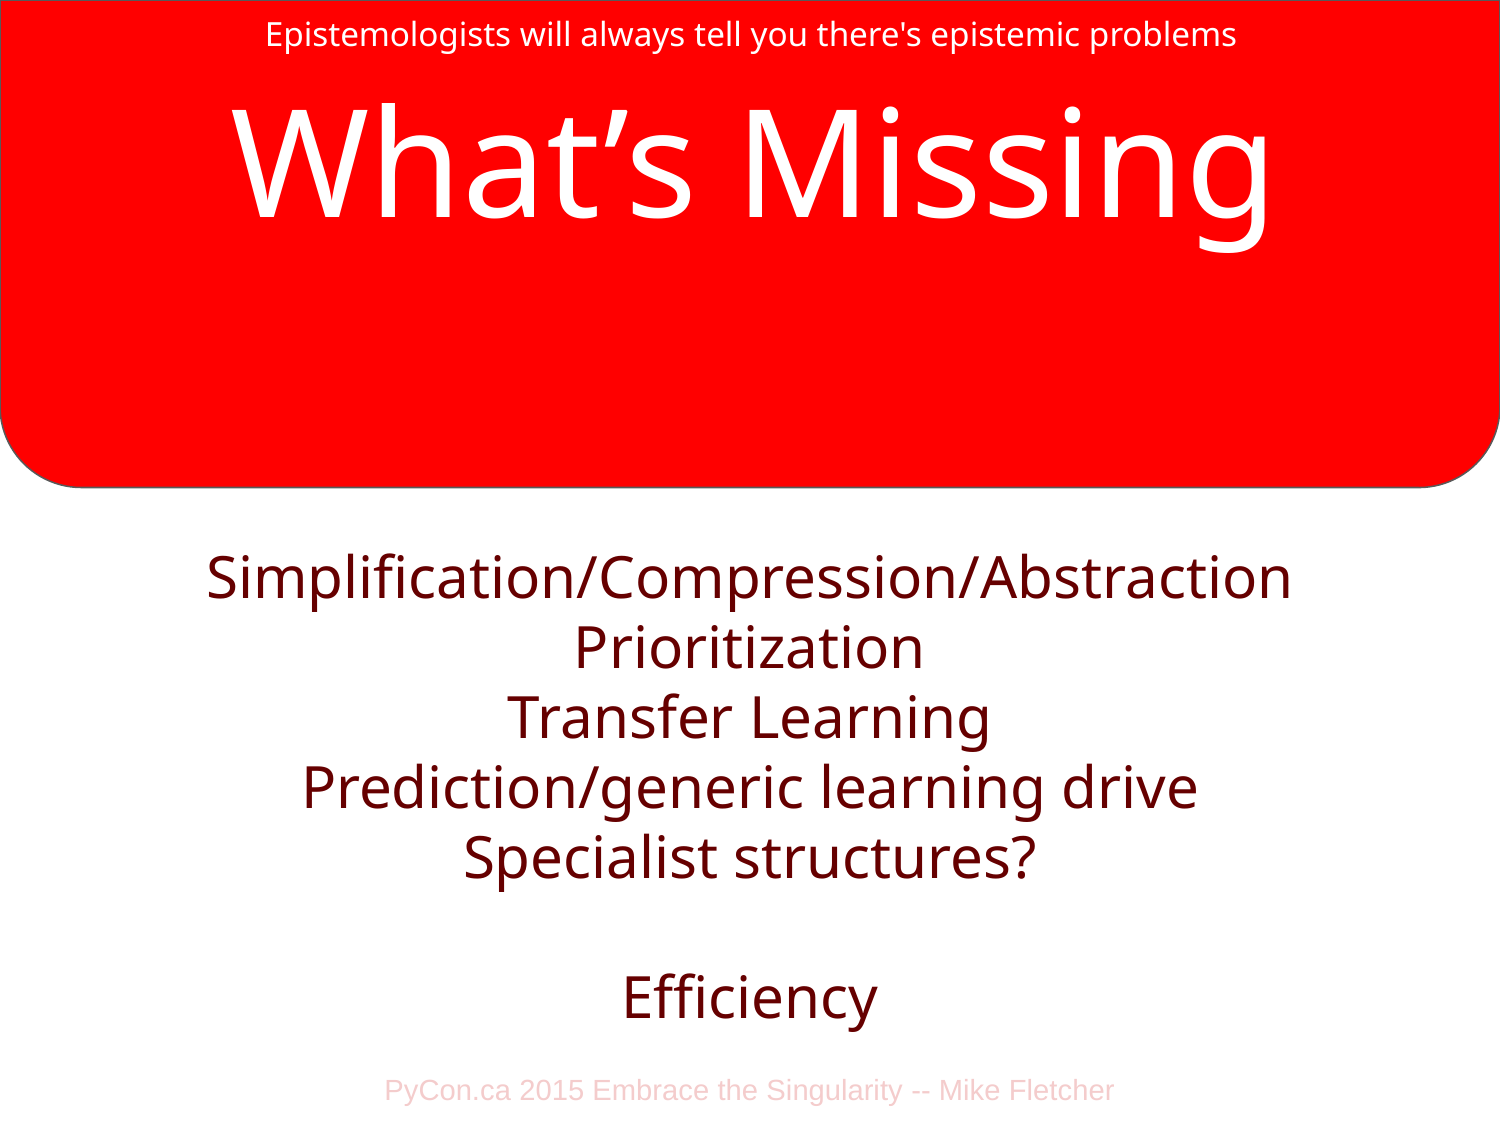

Epistemologists will always tell you there's epistemic problems
# What’s Missing
Simplification/Compression/Abstraction
Prioritization
Transfer Learning
Prediction/generic learning drive
Specialist structures?
Efficiency